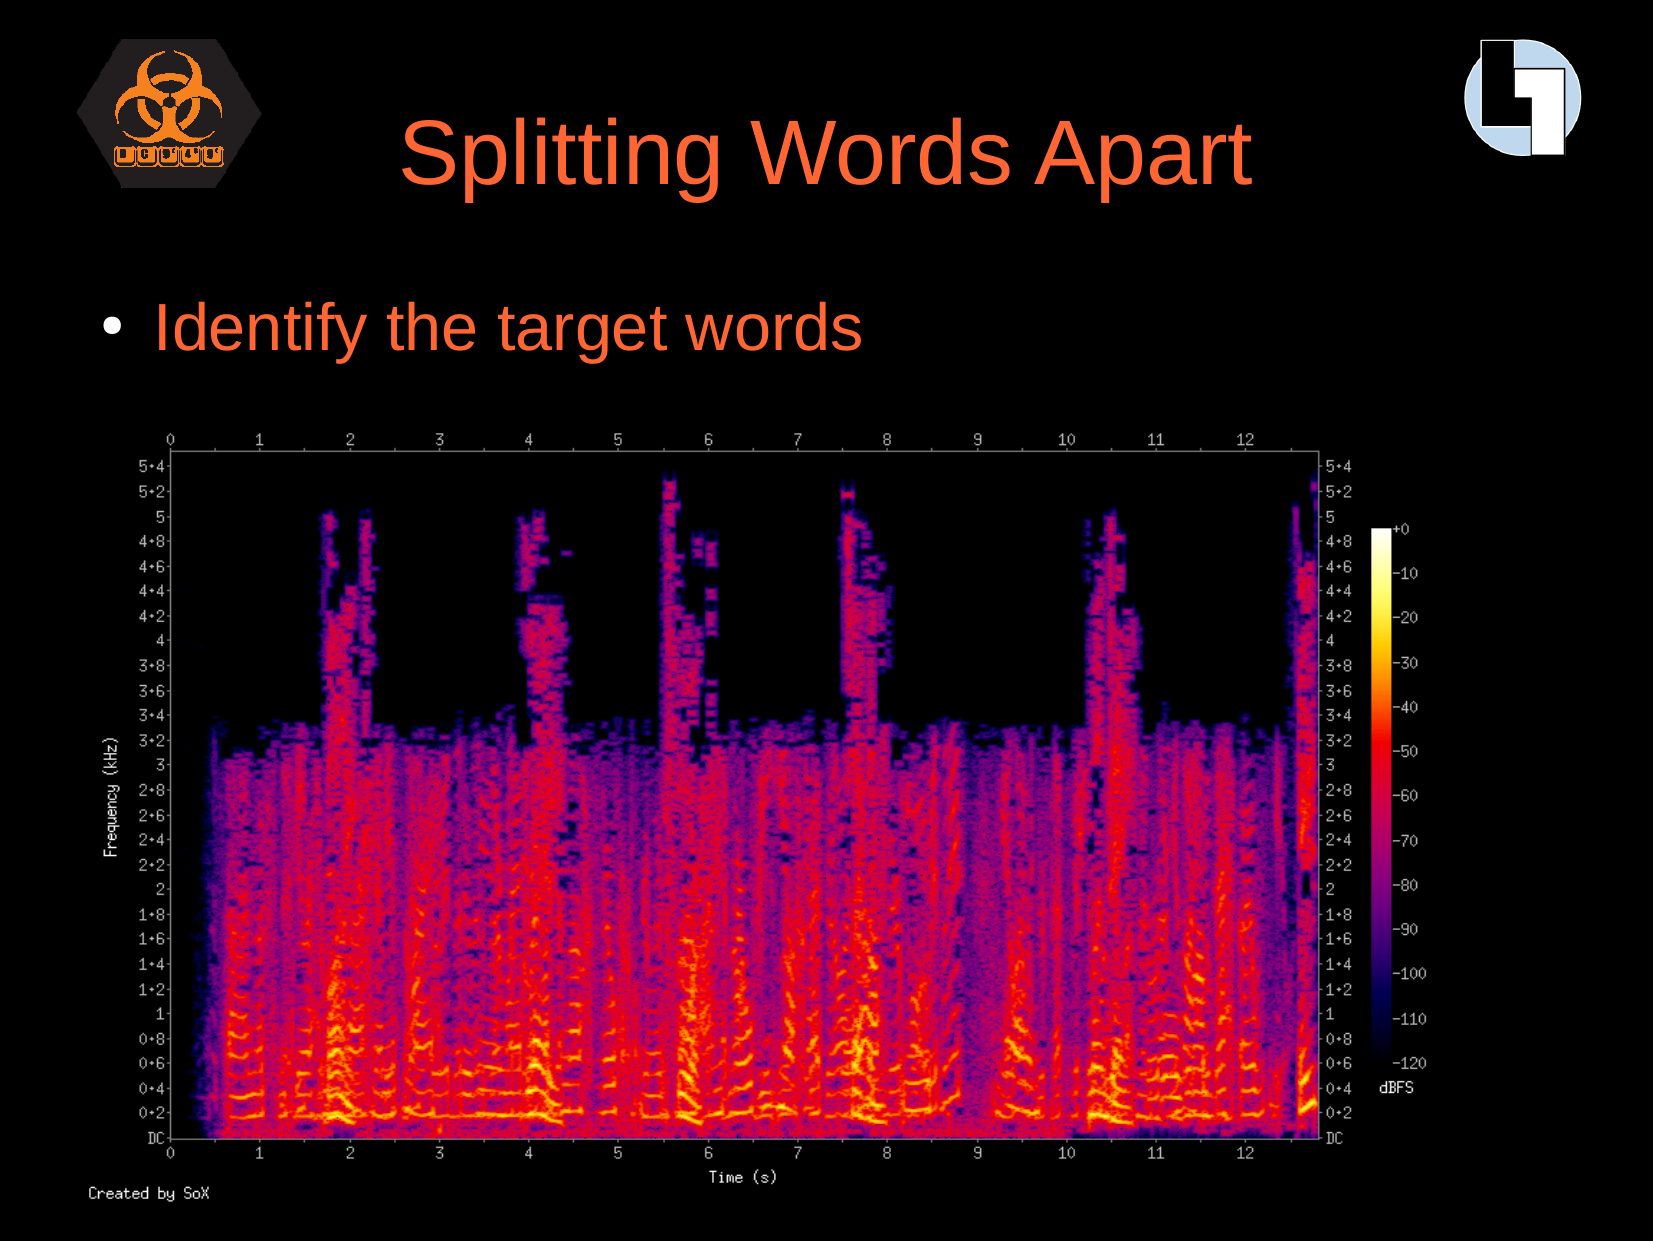

# Splitting Words Apart
Identify the target words